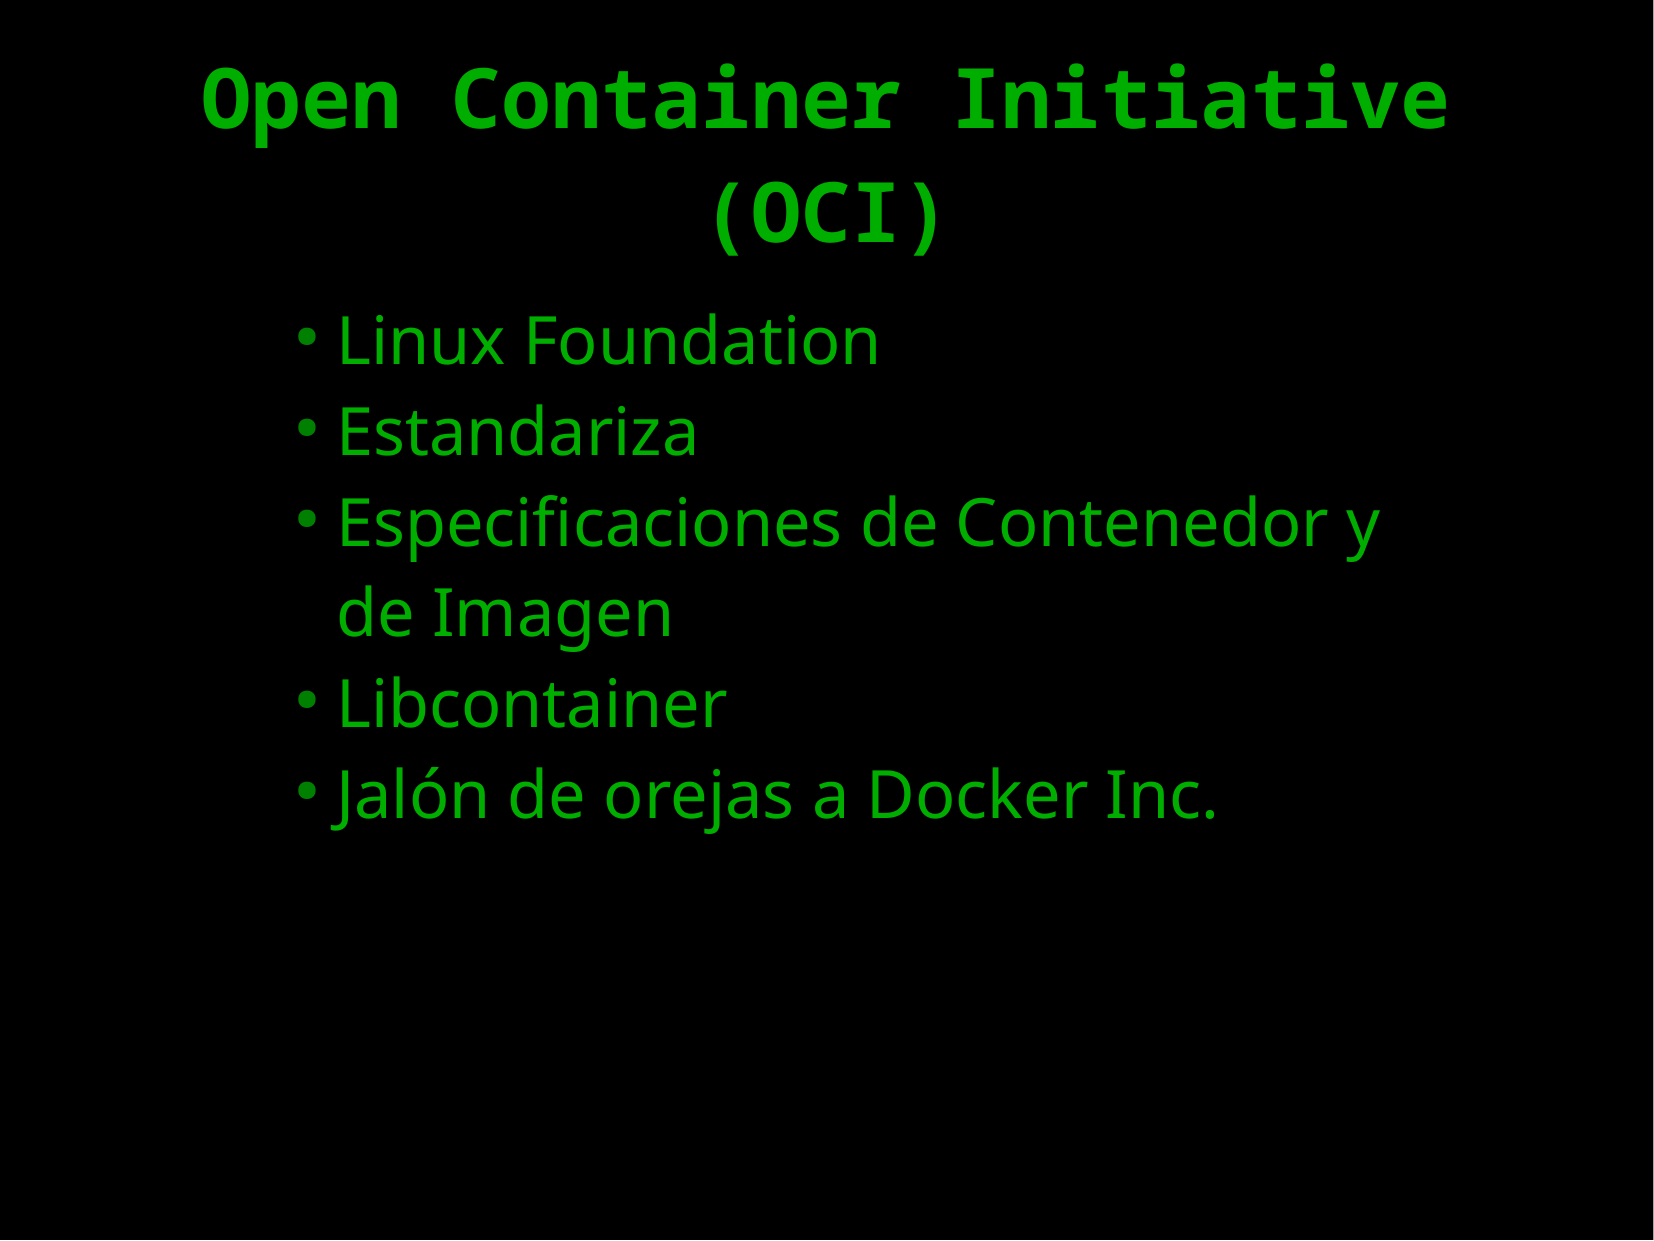

# Open Container Initiative (OCI)
 Linux Foundation
 Estandariza
 Especificaciones de Contenedor y
 de Imagen
 Libcontainer
 Jalón de orejas a Docker Inc.